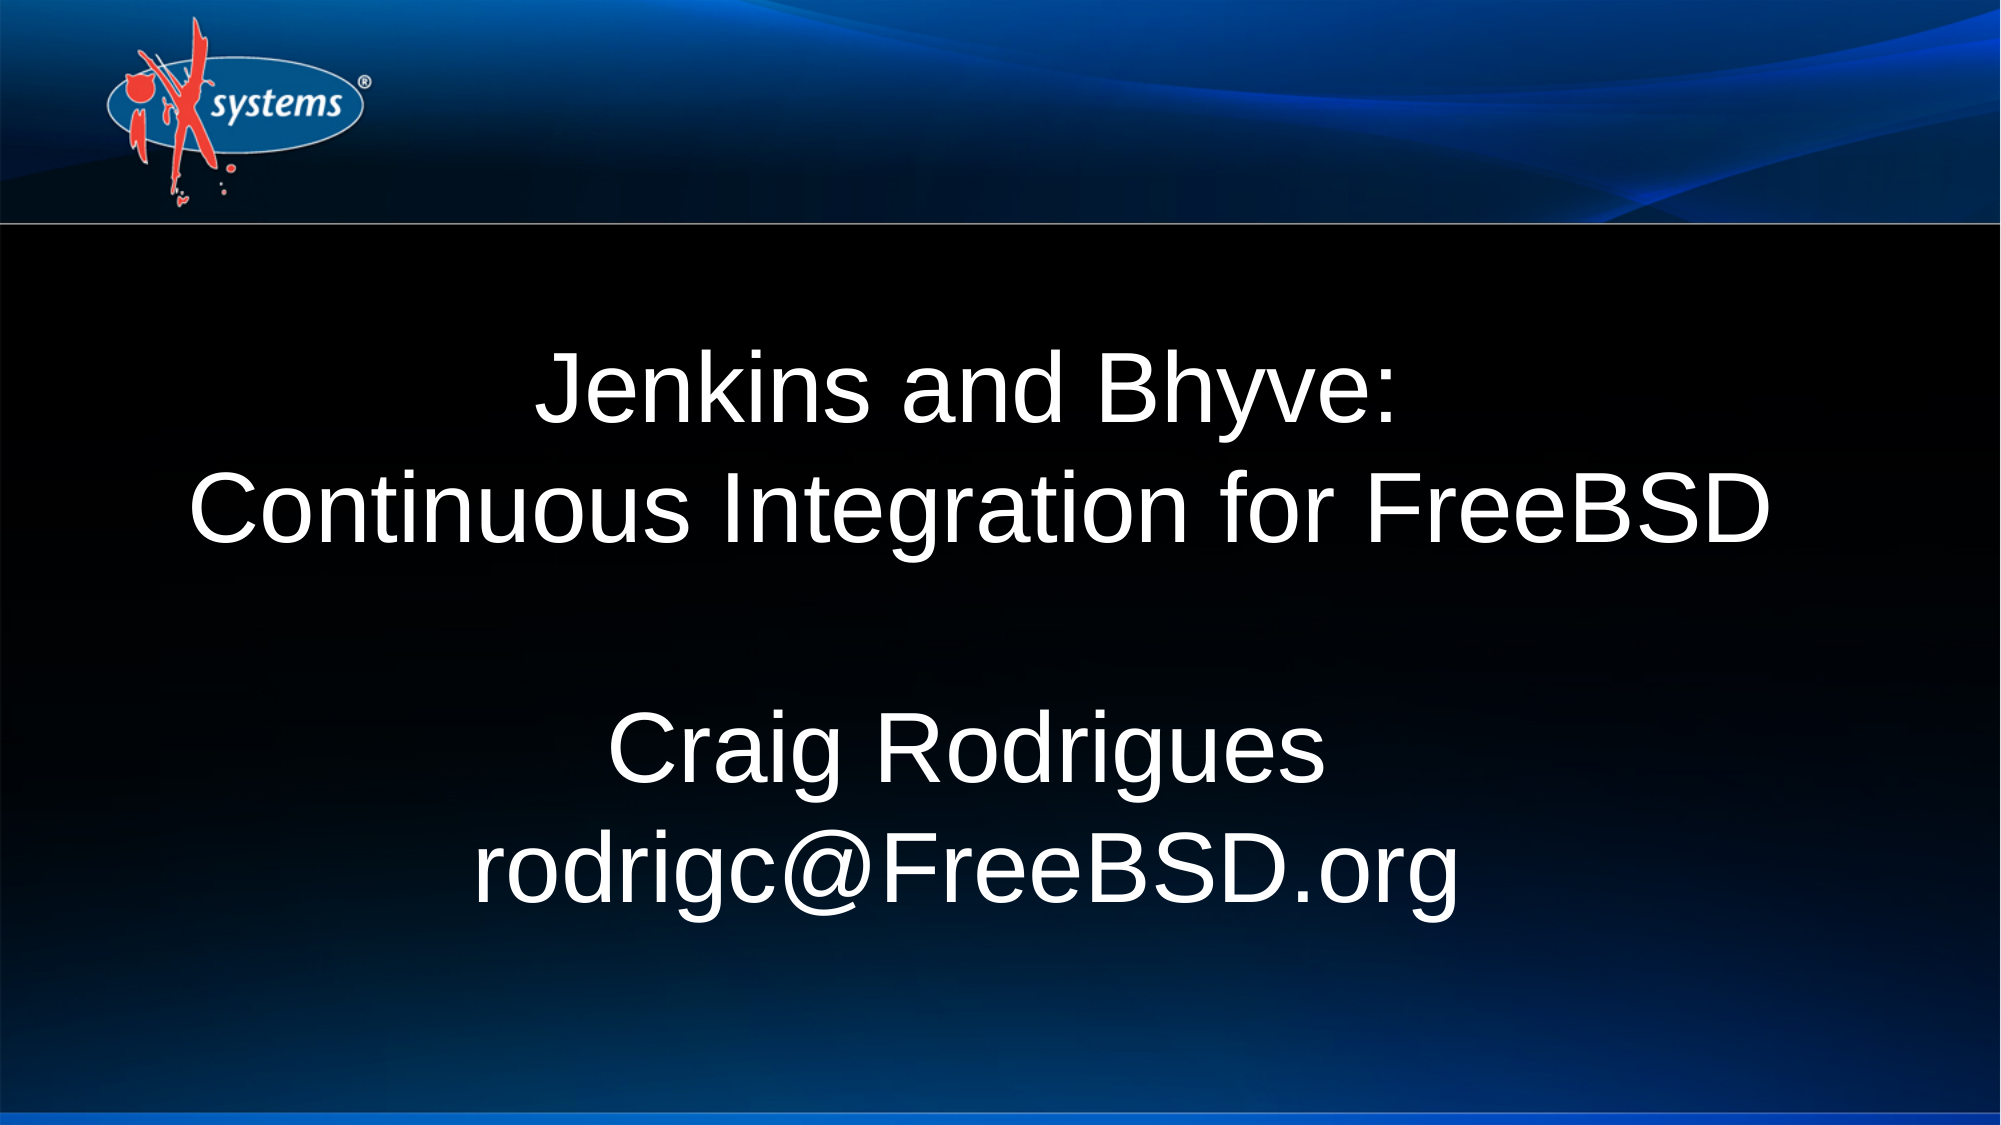

# Jenkins and Bhyve: Continuous Integration for FreeBSD Craig Rodrigues rodrigc@FreeBSD.org